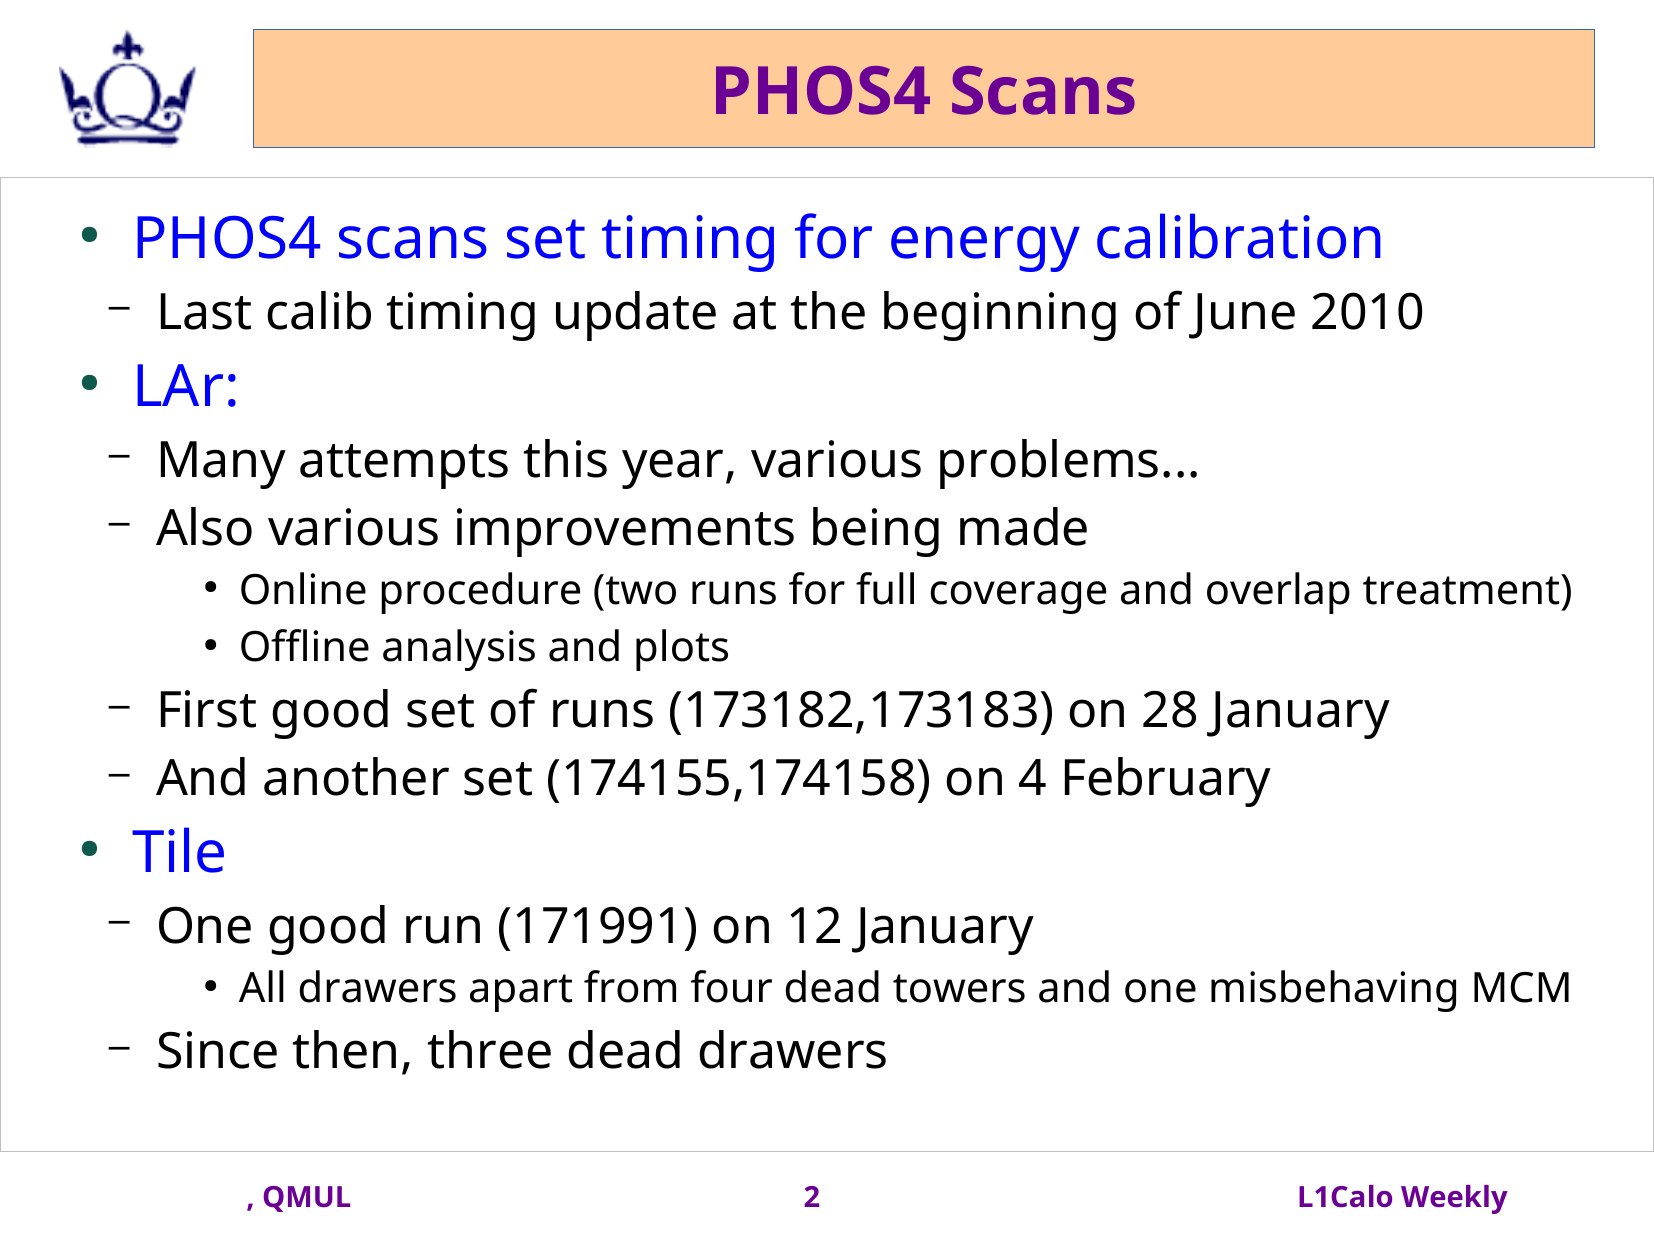

# PHOS4 Scans
PHOS4 scans set timing for energy calibration
Last calib timing update at the beginning of June 2010
LAr:
Many attempts this year, various problems...
Also various improvements being made
Online procedure (two runs for full coverage and overlap treatment)
Offline analysis and plots
First good set of runs (173182,173183) on 28 January
And another set (174155,174158) on 4 February
Tile
One good run (171991) on 12 January
All drawers apart from four dead towers and one misbehaving MCM
Since then, three dead drawers